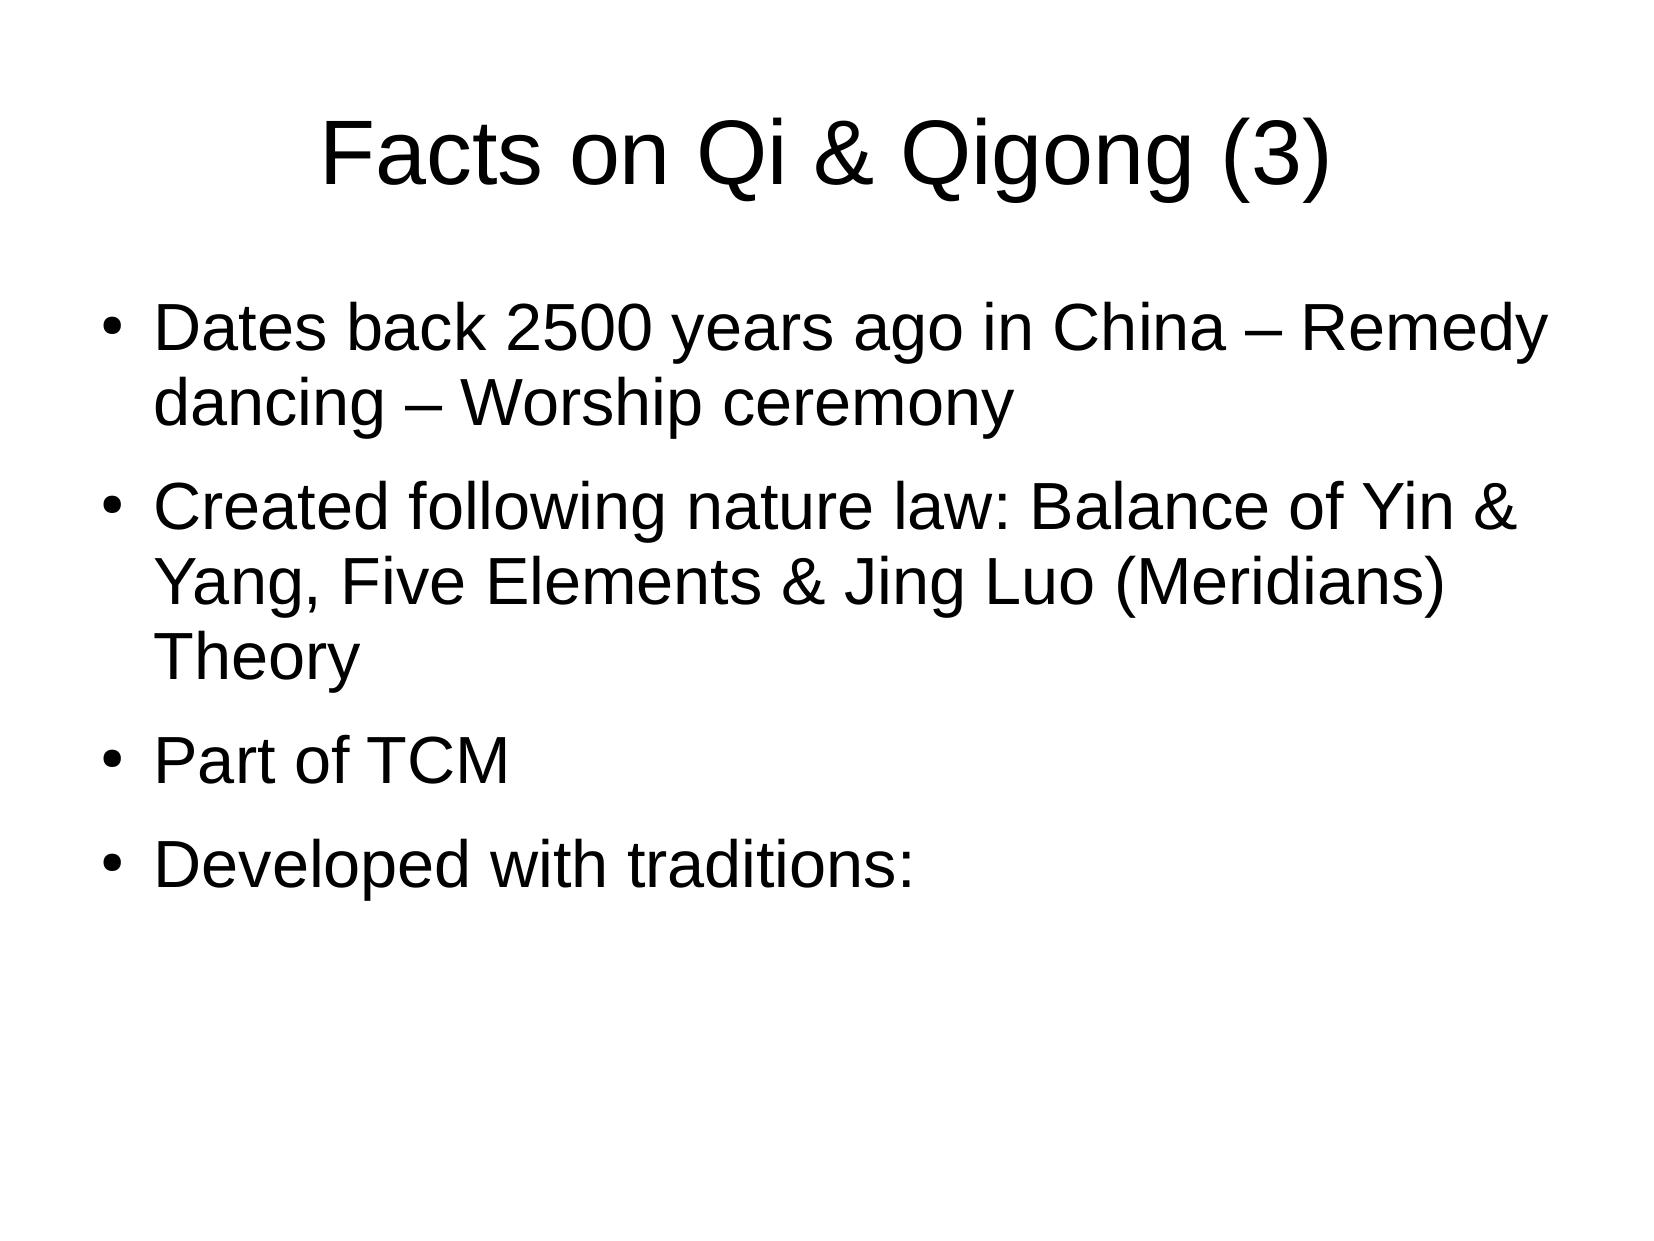

# Facts on Qi & Qigong (3)
Dates back 2500 years ago in China – Remedy dancing – Worship ceremony
Created following nature law: Balance of Yin & Yang, Five Elements & Jing Luo (Meridians) Theory
Part of TCM
Developed with traditions: